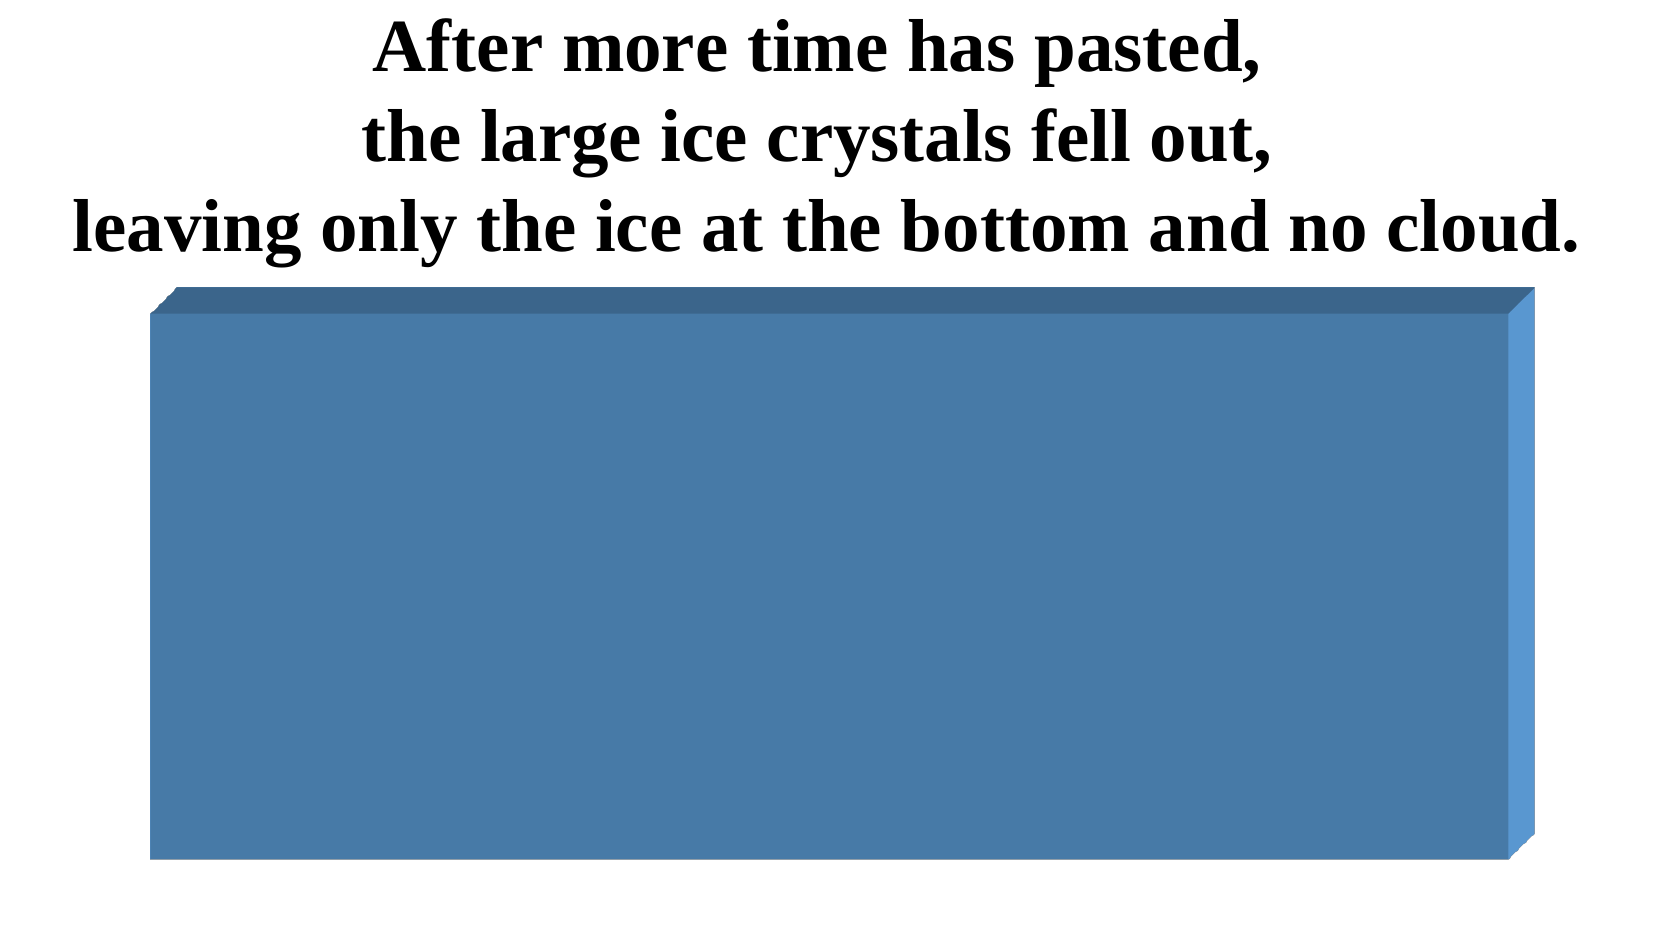

# After more time has pasted, the large ice crystals fell out, leaving only the ice at the bottom and no cloud.